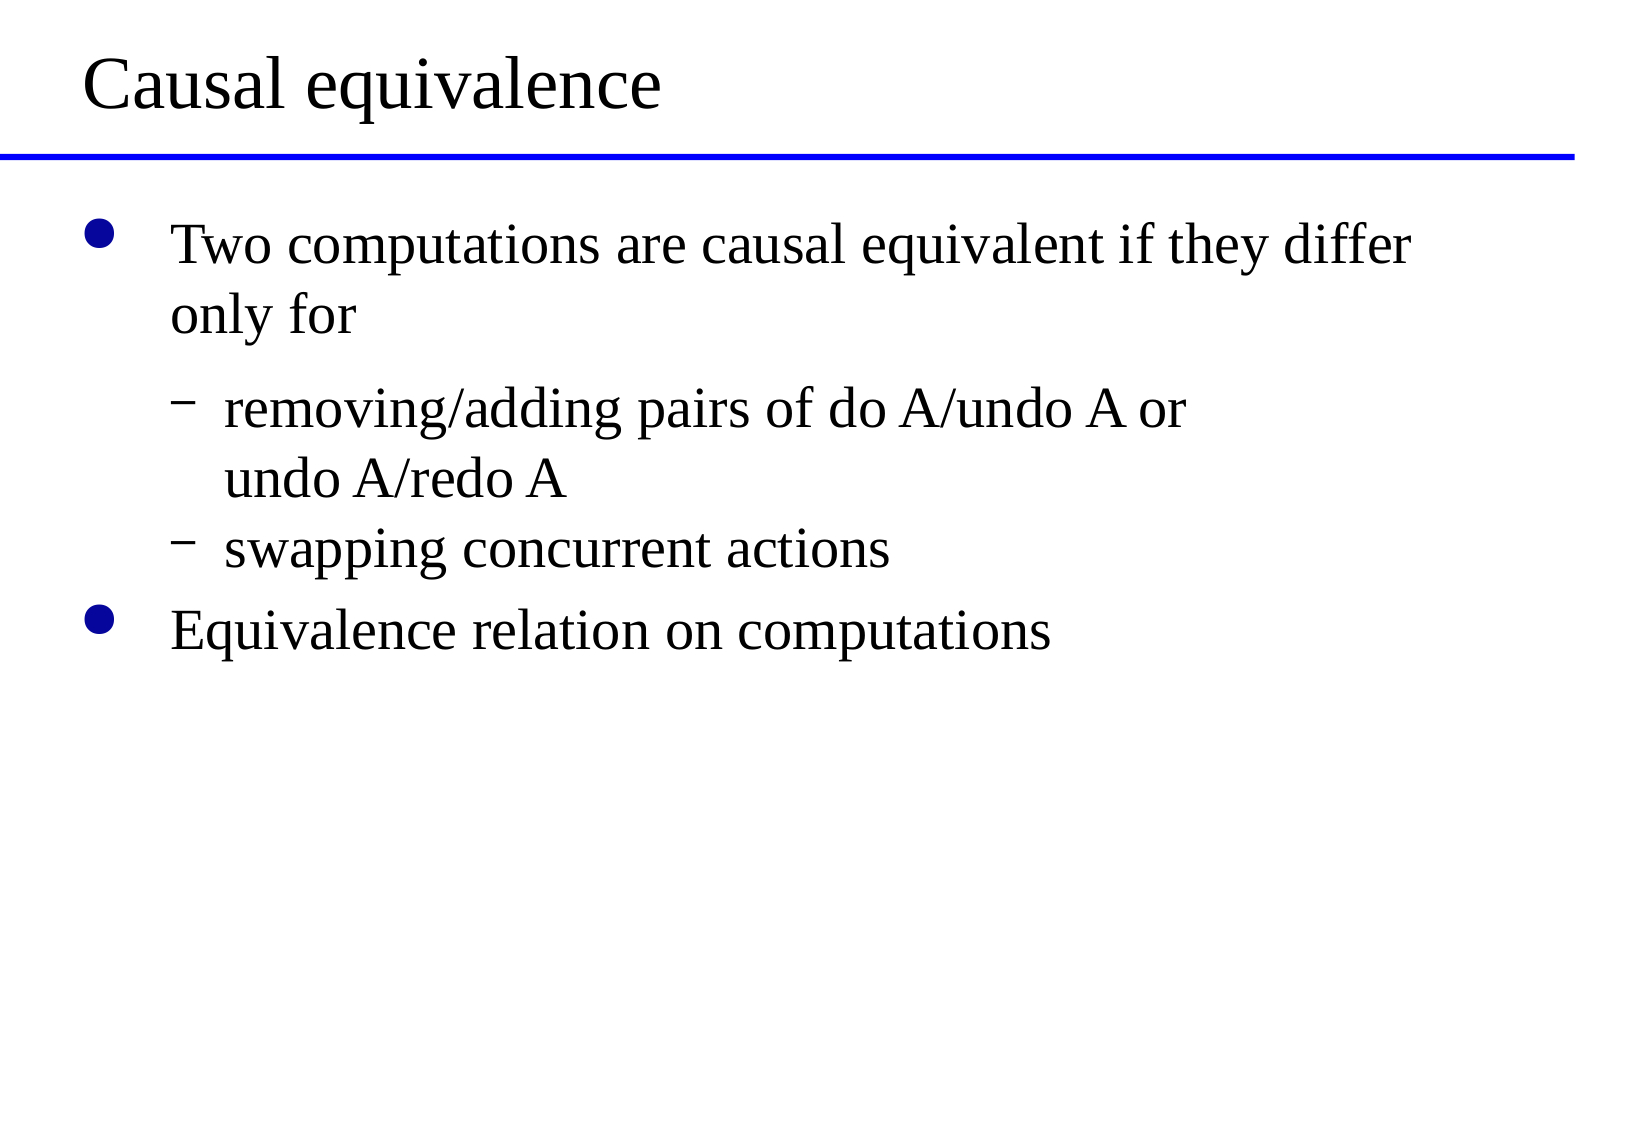

# Causal equivalence
Two computations are causal equivalent if they differ only for
removing/adding pairs of do A/undo A or
undo A/redo A
swapping concurrent actions
Equivalence relation on computations